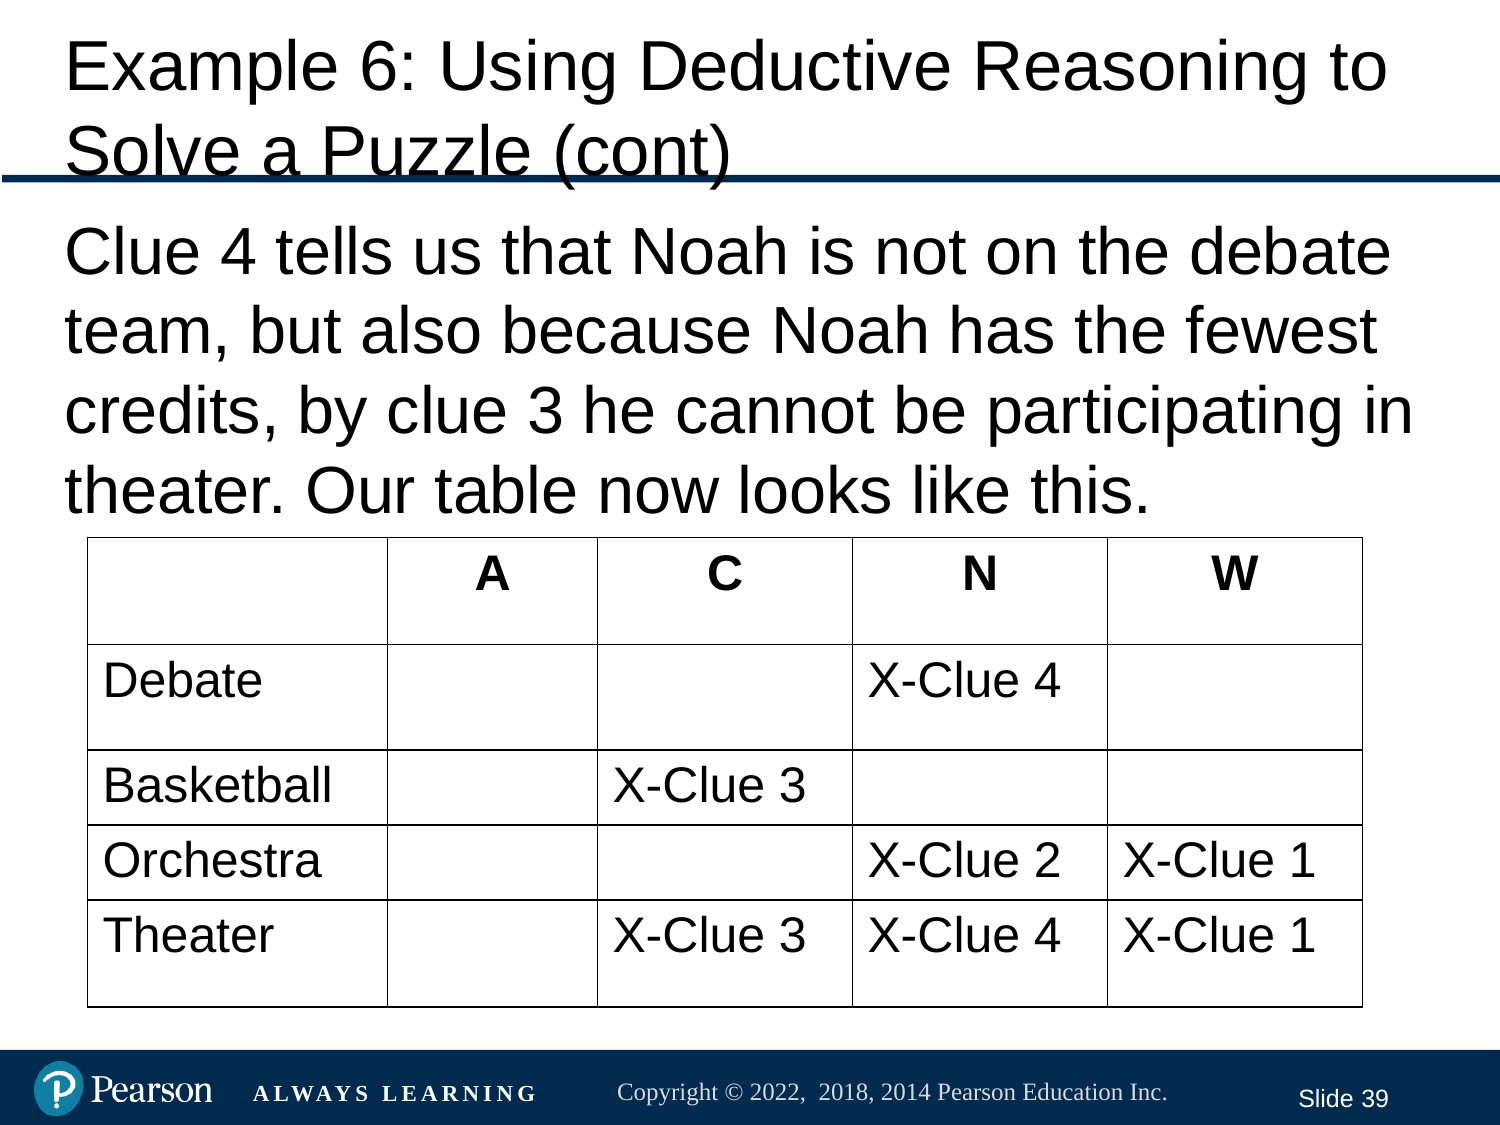

# Example 6: Using Deductive Reasoning to Solve a Puzzle (cont)
Clue 4 tells us that Noah is not on the debate team, but also because Noah has the fewest credits, by clue 3 he cannot be participating in theater. Our table now looks like this.
| | A | C | N | W |
| --- | --- | --- | --- | --- |
| Debate | | | X-Clue 4 | |
| Basketball | | X-Clue 3 | | |
| Orchestra | | | X-Clue 2 | X-Clue 1 |
| Theater | | X-Clue 3 | X-Clue 4 | X-Clue 1 |